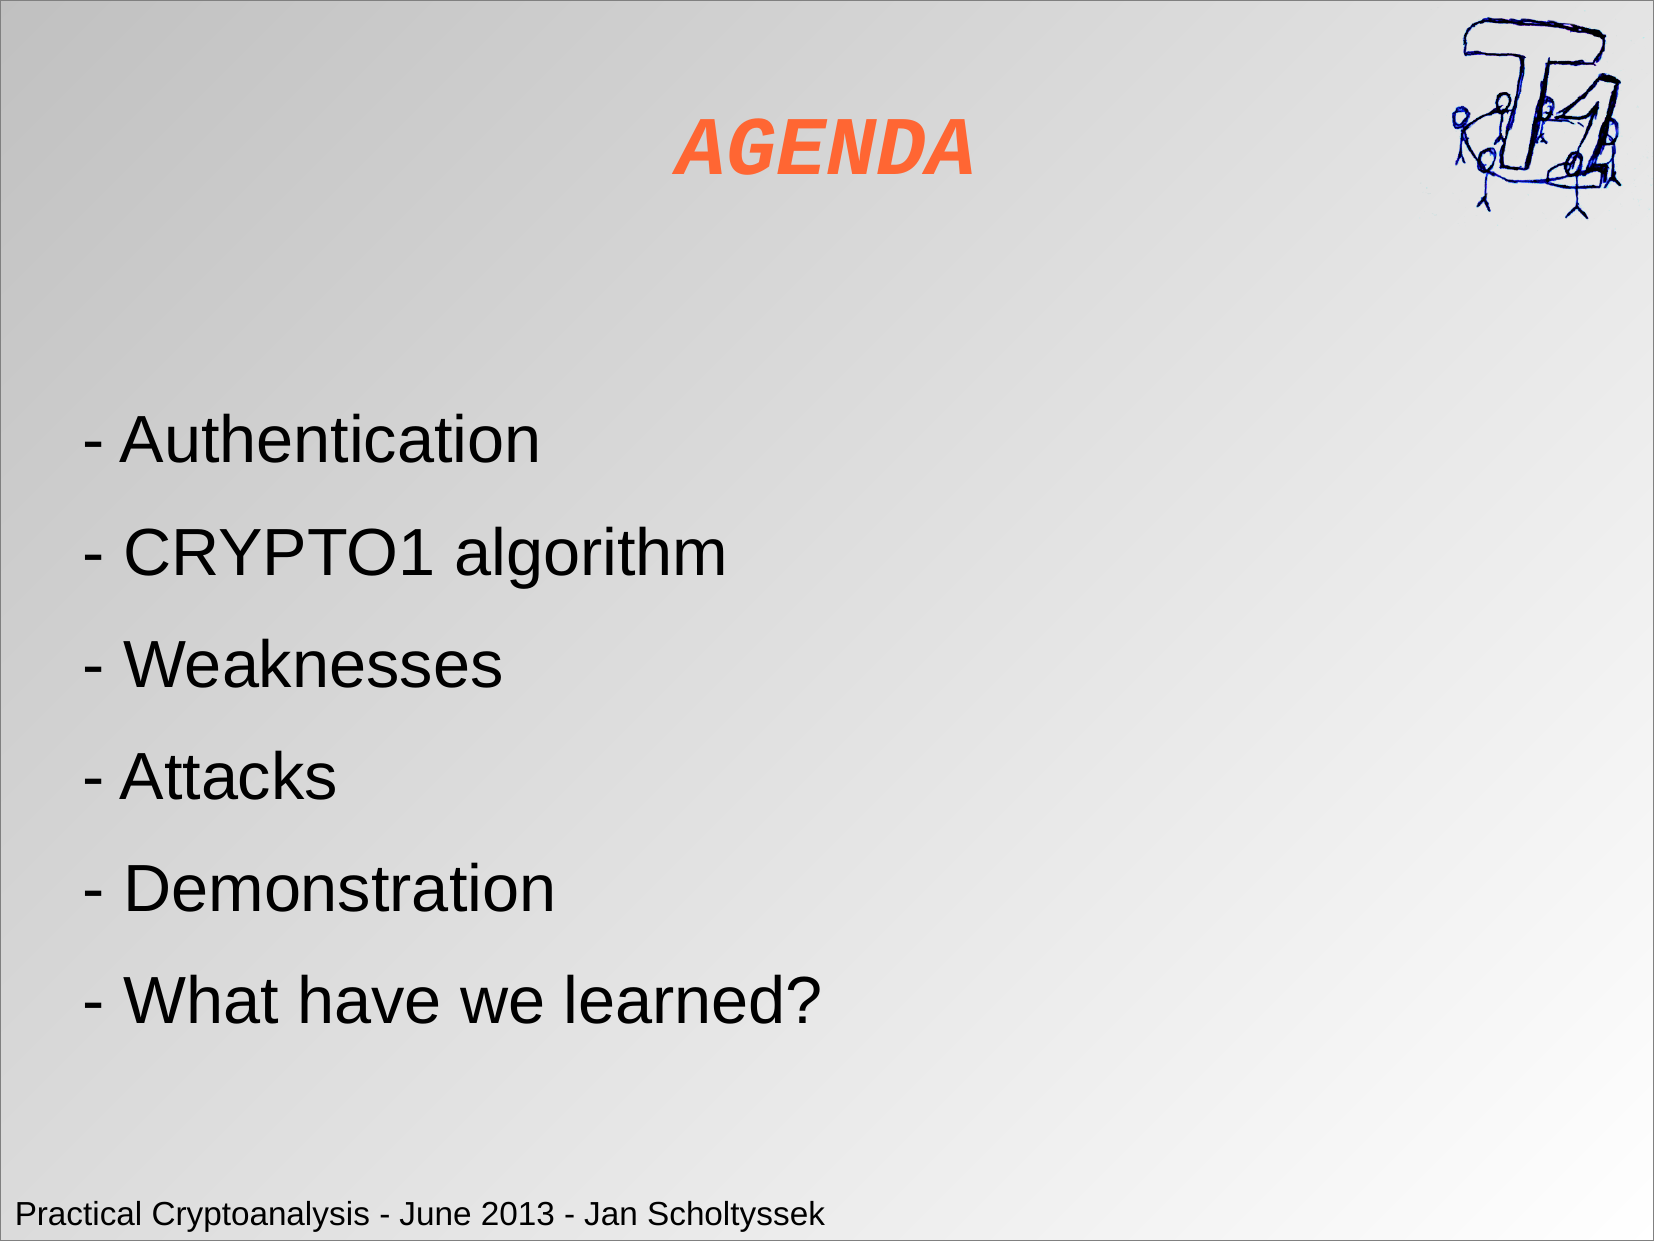

AGENDA
# - Authentication
- CRYPTO1 algorithm
- Weaknesses
- Attacks
- Demonstration
- What have we learned?
Practical Cryptoanalysis - June 2013 - Jan Scholtyssek